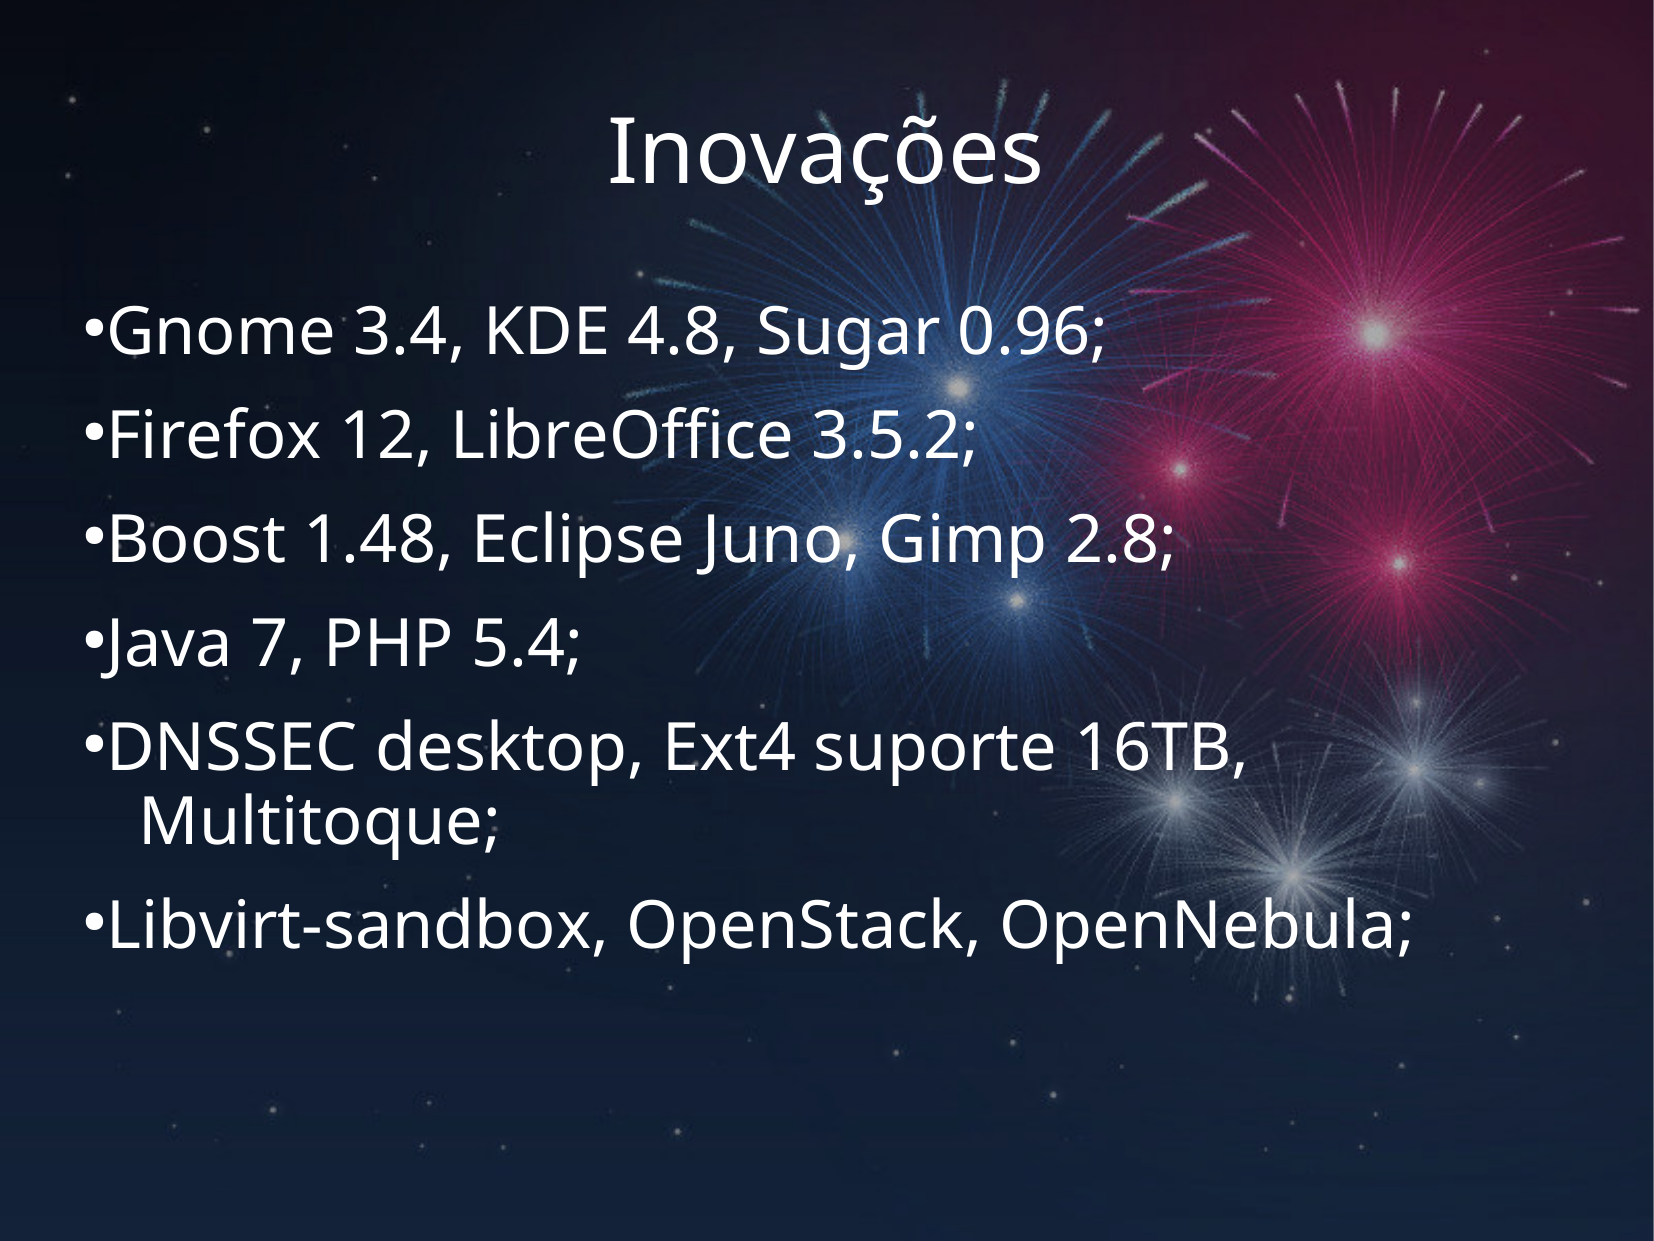

# Inovações
Gnome 3.4, KDE 4.8, Sugar 0.96;
Firefox 12, LibreOffice 3.5.2;
Boost 1.48, Eclipse Juno, Gimp 2.8;
Java 7, PHP 5.4;
DNSSEC desktop, Ext4 suporte 16TB, Multitoque;
Libvirt-sandbox, OpenStack, OpenNebula;